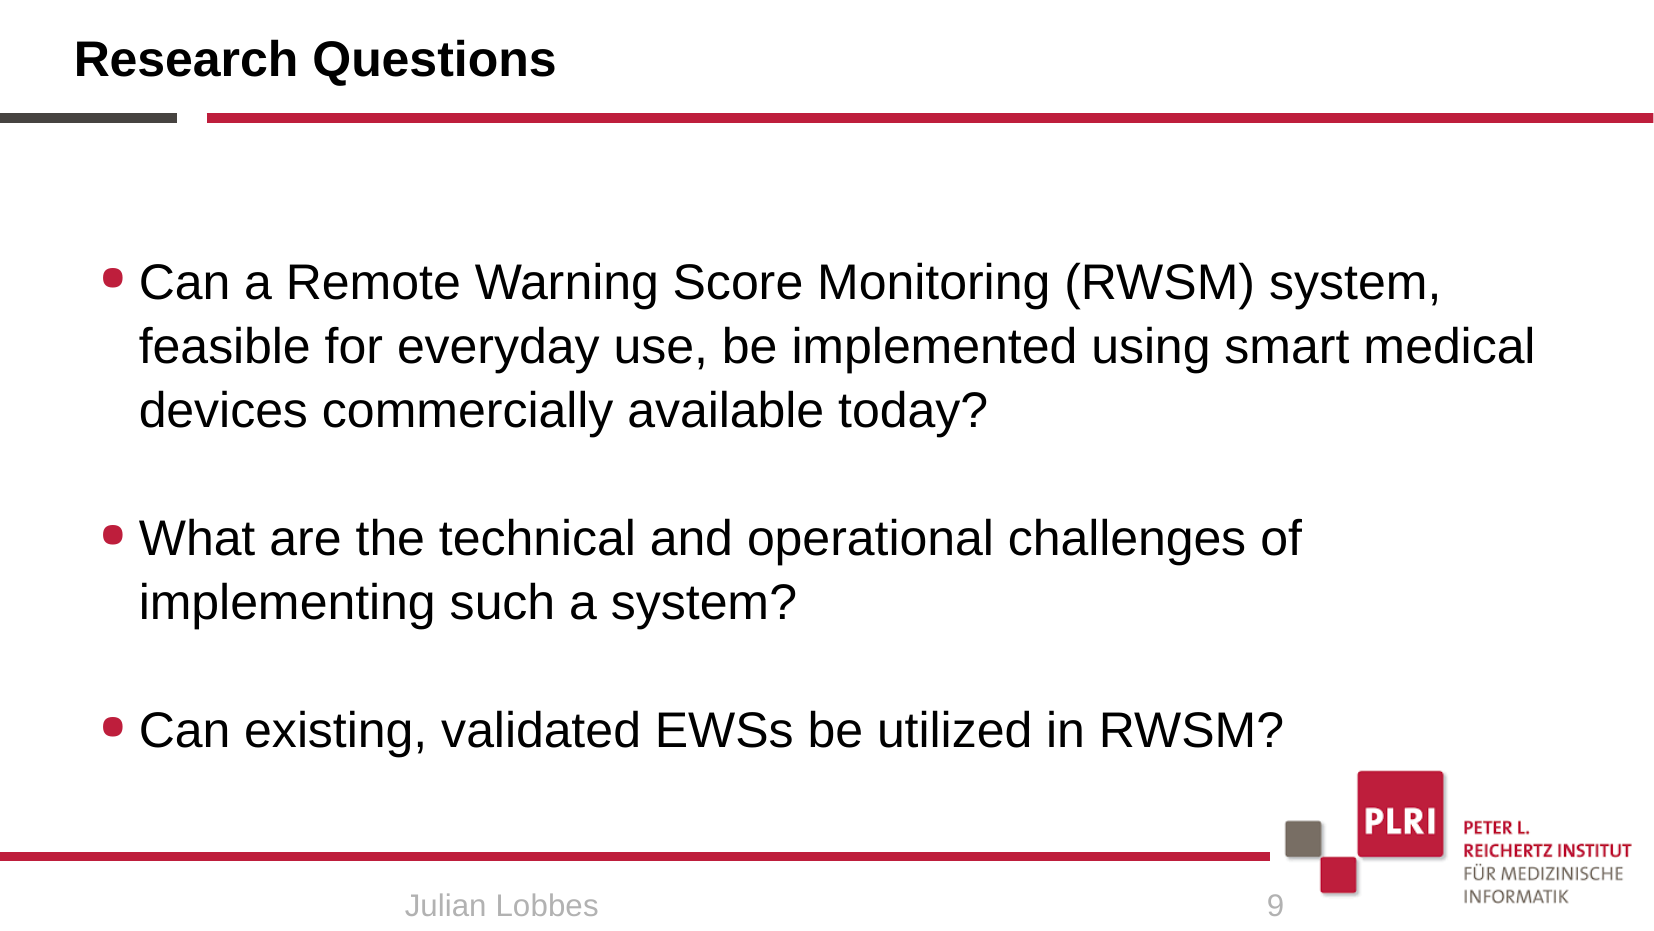

Research Questions
Can a Remote Warning Score Monitoring (RWSM) system, feasible for everyday use, be implemented using smart medical devices commercially available today?
What are the technical and operational challenges of implementing such a system?
Can existing, validated EWSs be utilized in RWSM?
Julian Lobbes